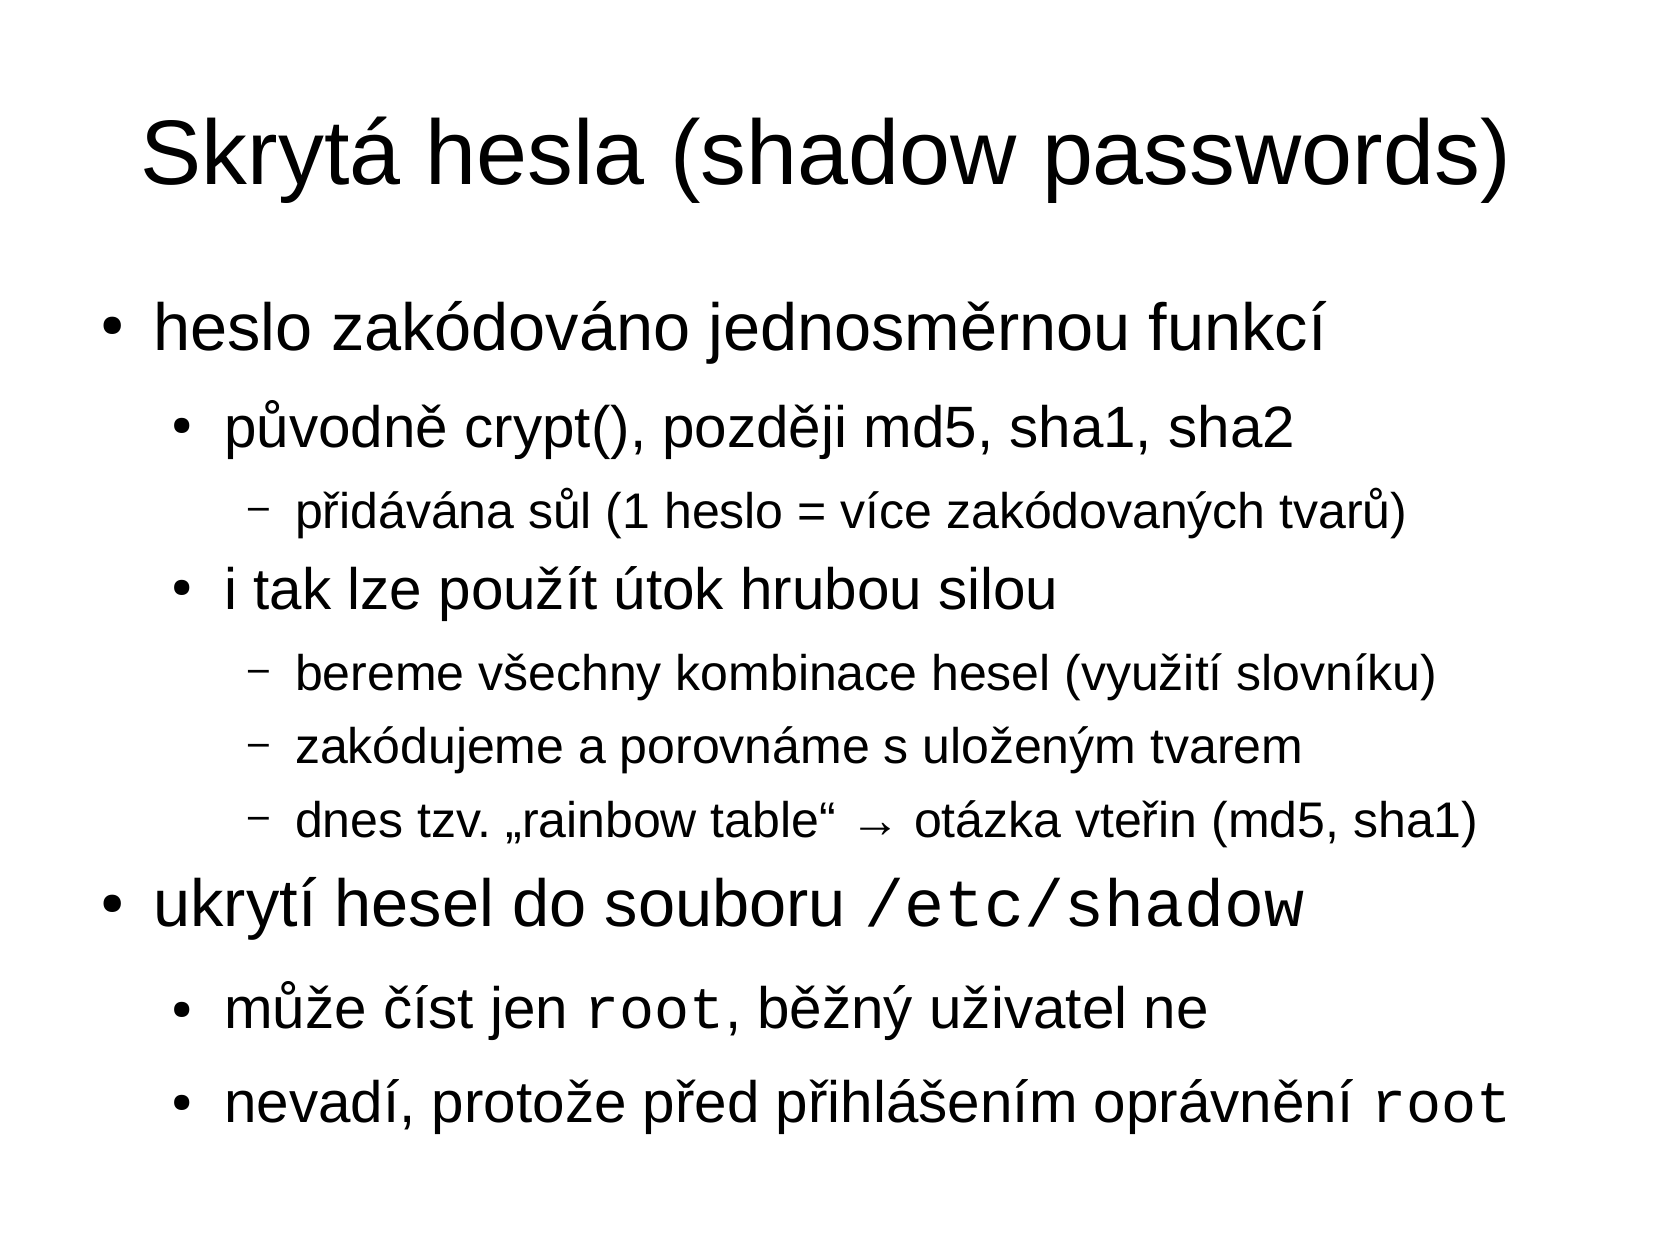

# Skrytá hesla (shadow passwords)
heslo zakódováno jednosměrnou funkcí
původně crypt(), později md5, sha1, sha2
přidávána sůl (1 heslo = více zakódovaných tvarů)
i tak lze použít útok hrubou silou
bereme všechny kombinace hesel (využití slovníku)
zakódujeme a porovnáme s uloženým tvarem
dnes tzv. „rainbow table“ → otázka vteřin (md5, sha1)
ukrytí hesel do souboru /etc/shadow
může číst jen root, běžný uživatel ne
nevadí, protože před přihlášením oprávnění root